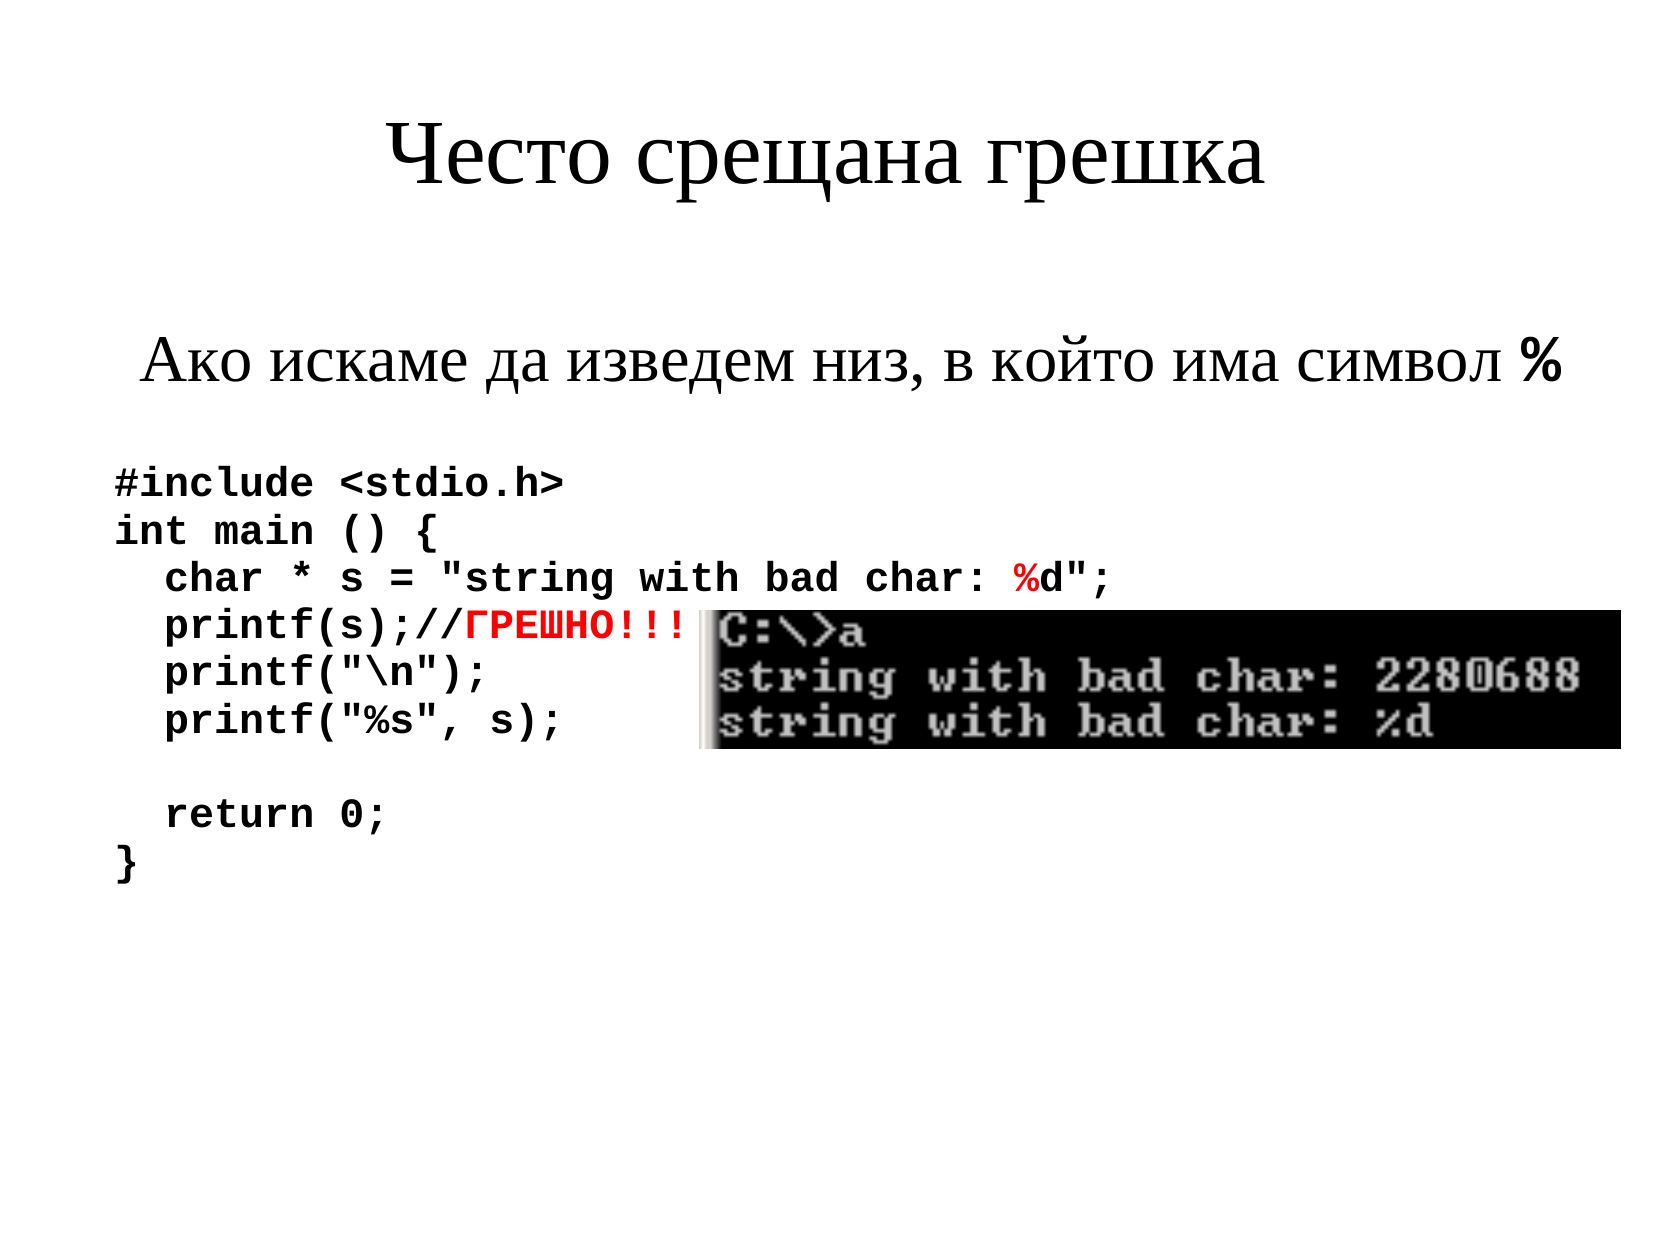

# Често срещана грешка
Ако искаме да изведем низ, в който има символ %
#include <stdio.h>
int main () {
 char * s = "string with bad char: %d";
 printf(s);//ГРЕШНО!!!
 printf("\n");
 printf("%s", s);
 return 0;
}